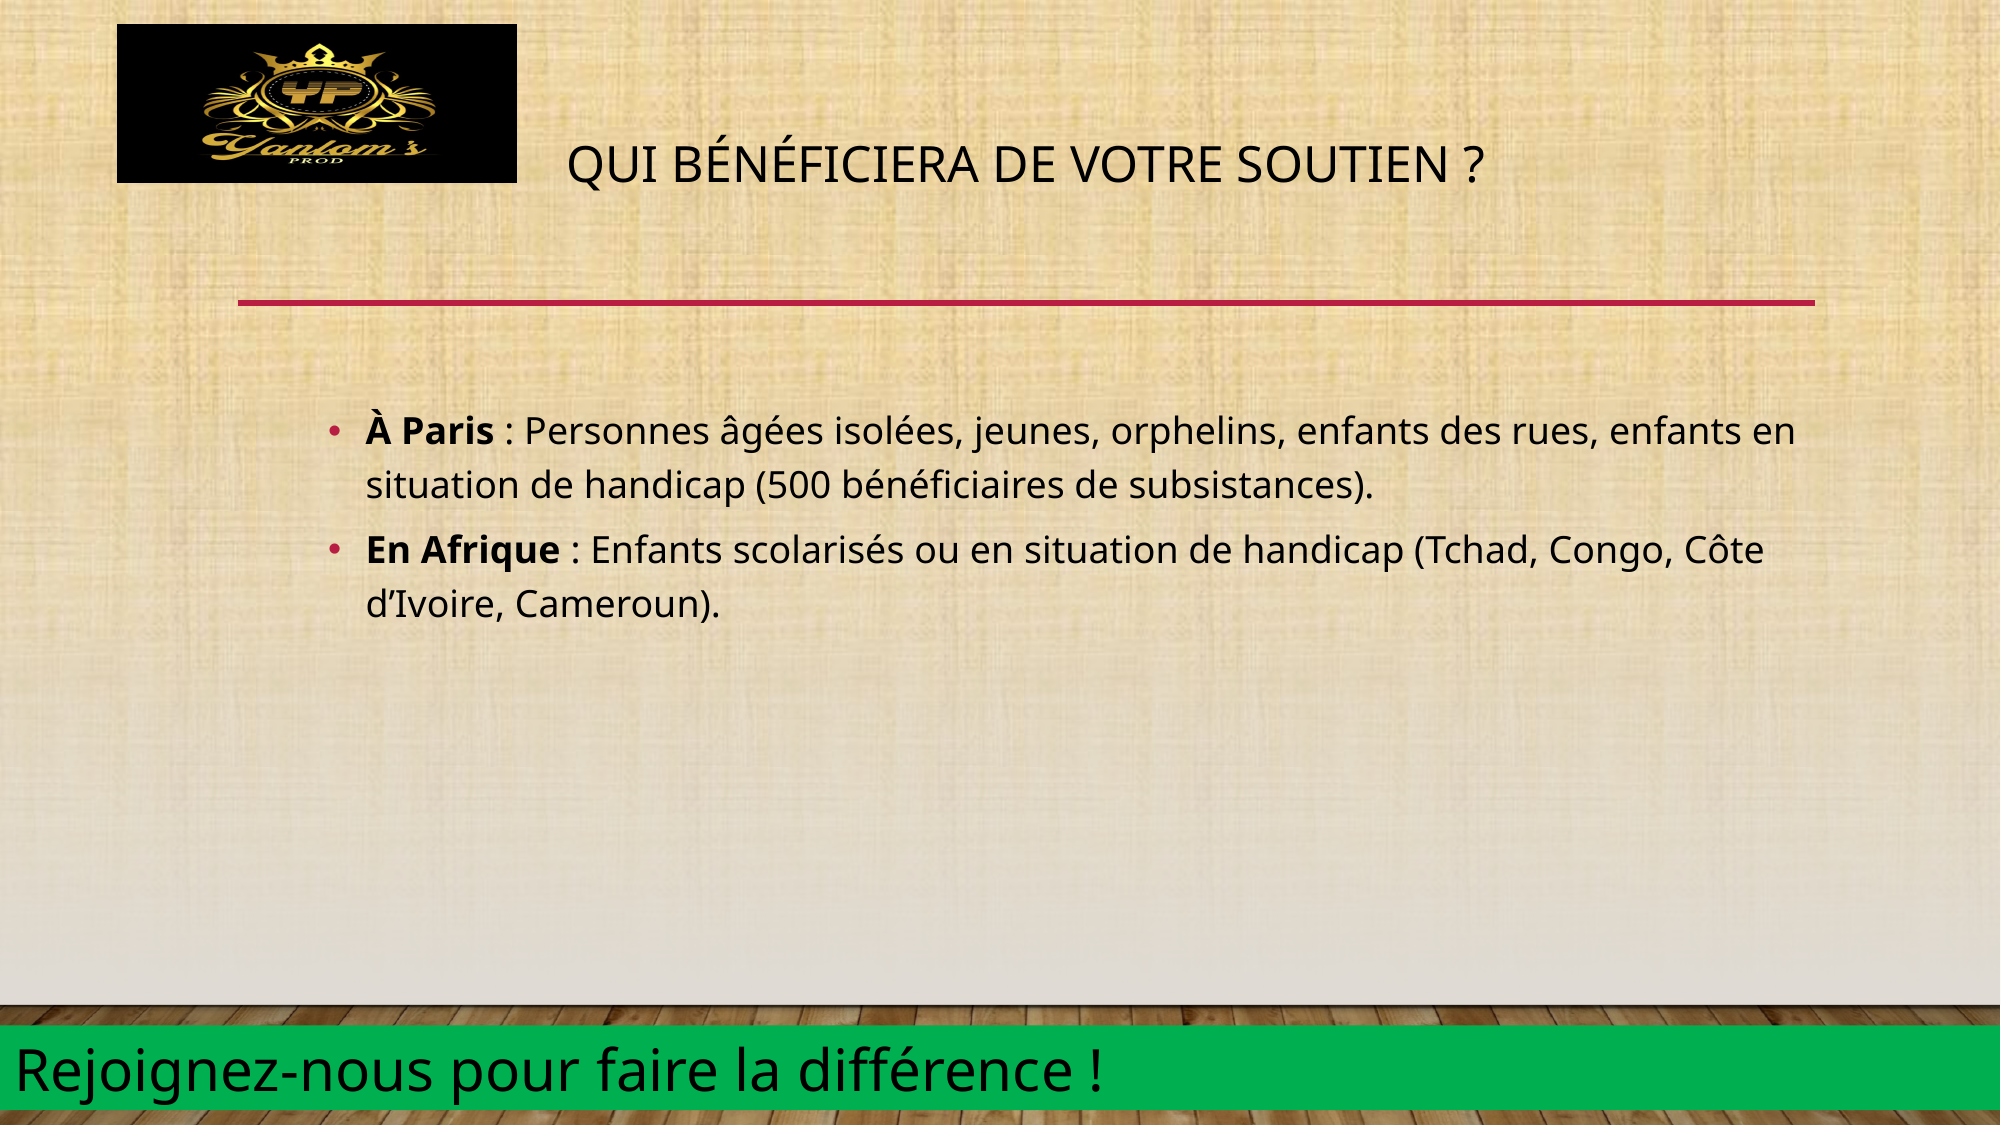

# Qui Bénéficiera de Votre Soutien ?
À Paris : Personnes âgées isolées, jeunes, orphelins, enfants des rues, enfants en situation de handicap (500 bénéficiaires de subsistances).
En Afrique : Enfants scolarisés ou en situation de handicap (Tchad, Congo, Côte d’Ivoire, Cameroun).
Rejoignez-nous pour faire la différence !